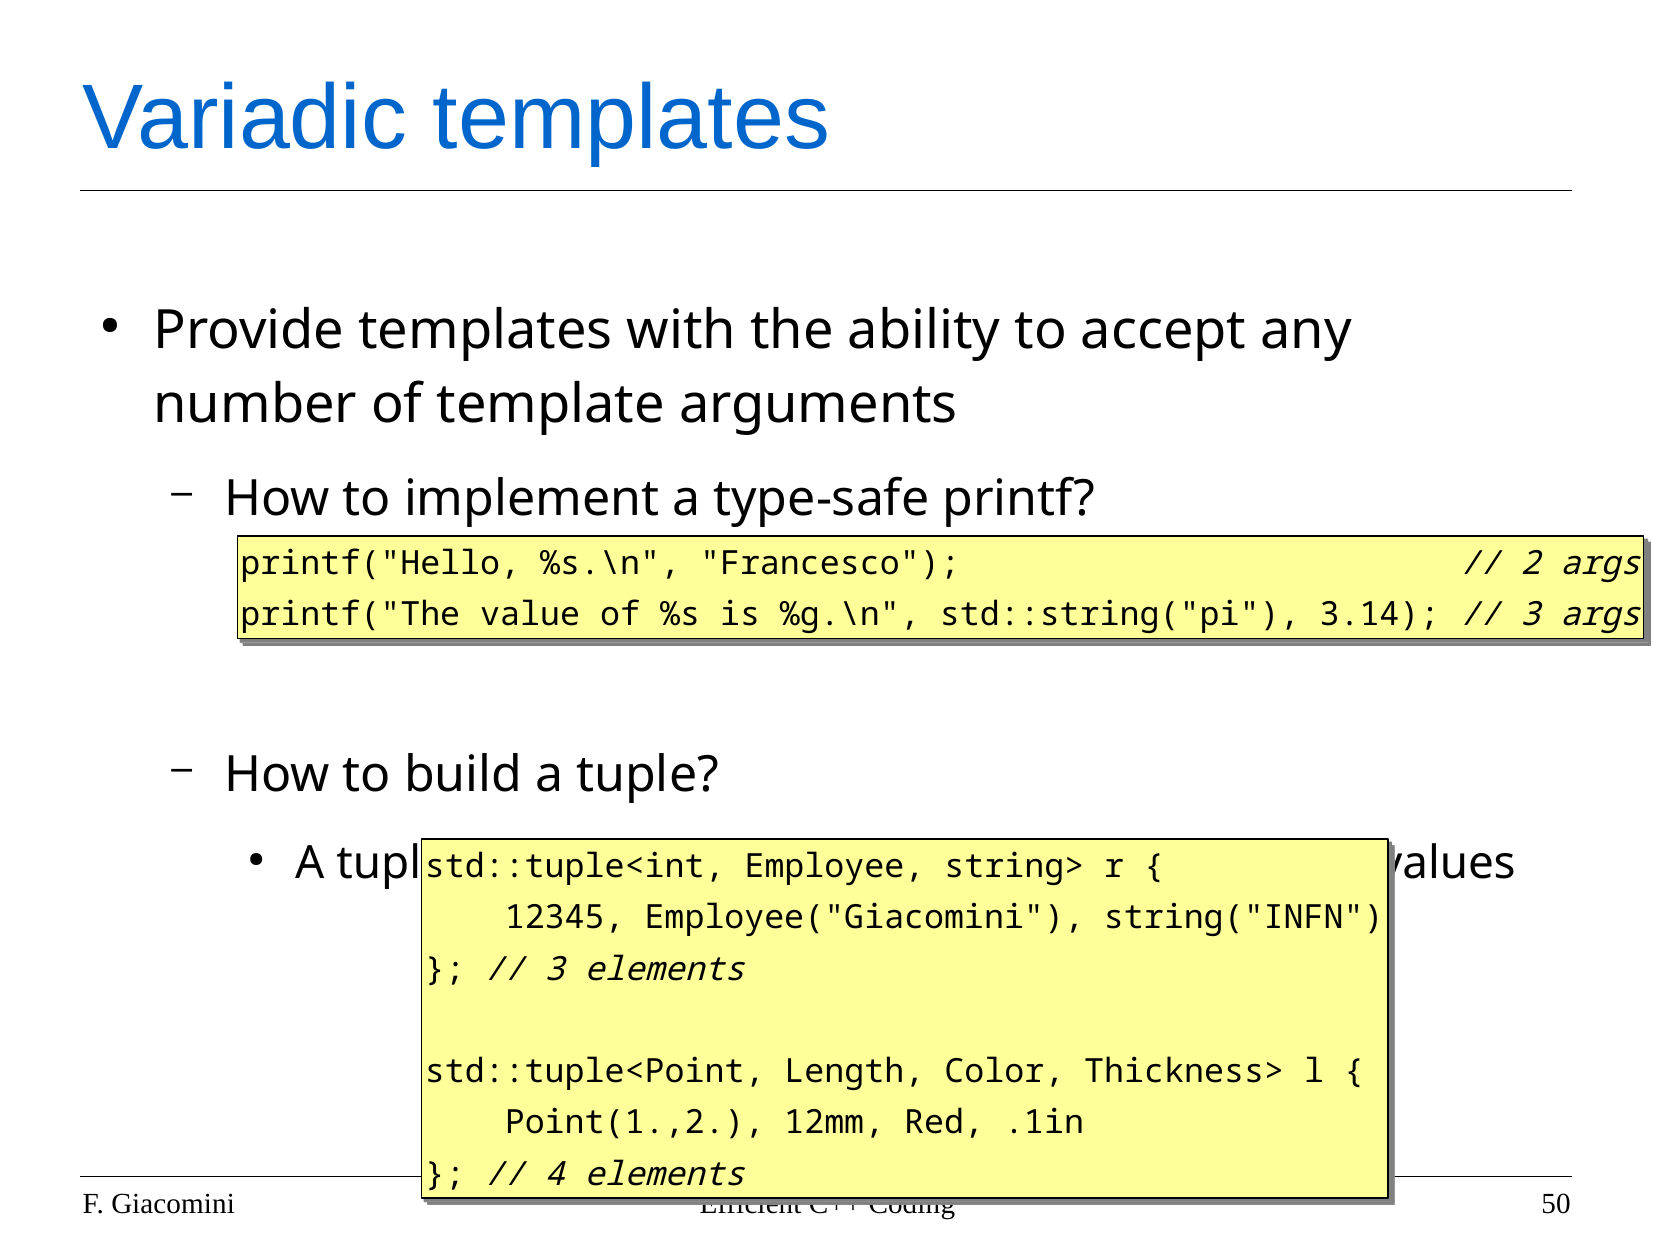

Variadic templates
# Provide templates with the ability to accept any number of template arguments
How to implement a type-safe printf?
How to build a tuple?
A tuple is a heterogeneous, fixed-size collection of values
printf("Hello, %s.\n", "Francesco"); // 2 args
printf("The value of %s is %g.\n", std::string("pi"), 3.14); // 3 args
std::tuple<int, Employee, string> r {
 12345, Employee("Giacomini"), string("INFN")
}; // 3 elements
std::tuple<Point, Length, Color, Thickness> l {
 Point(1.,2.), 12mm, Red, .1in
}; // 4 elements
F. Giacomini
Efficient C++ Coding
50